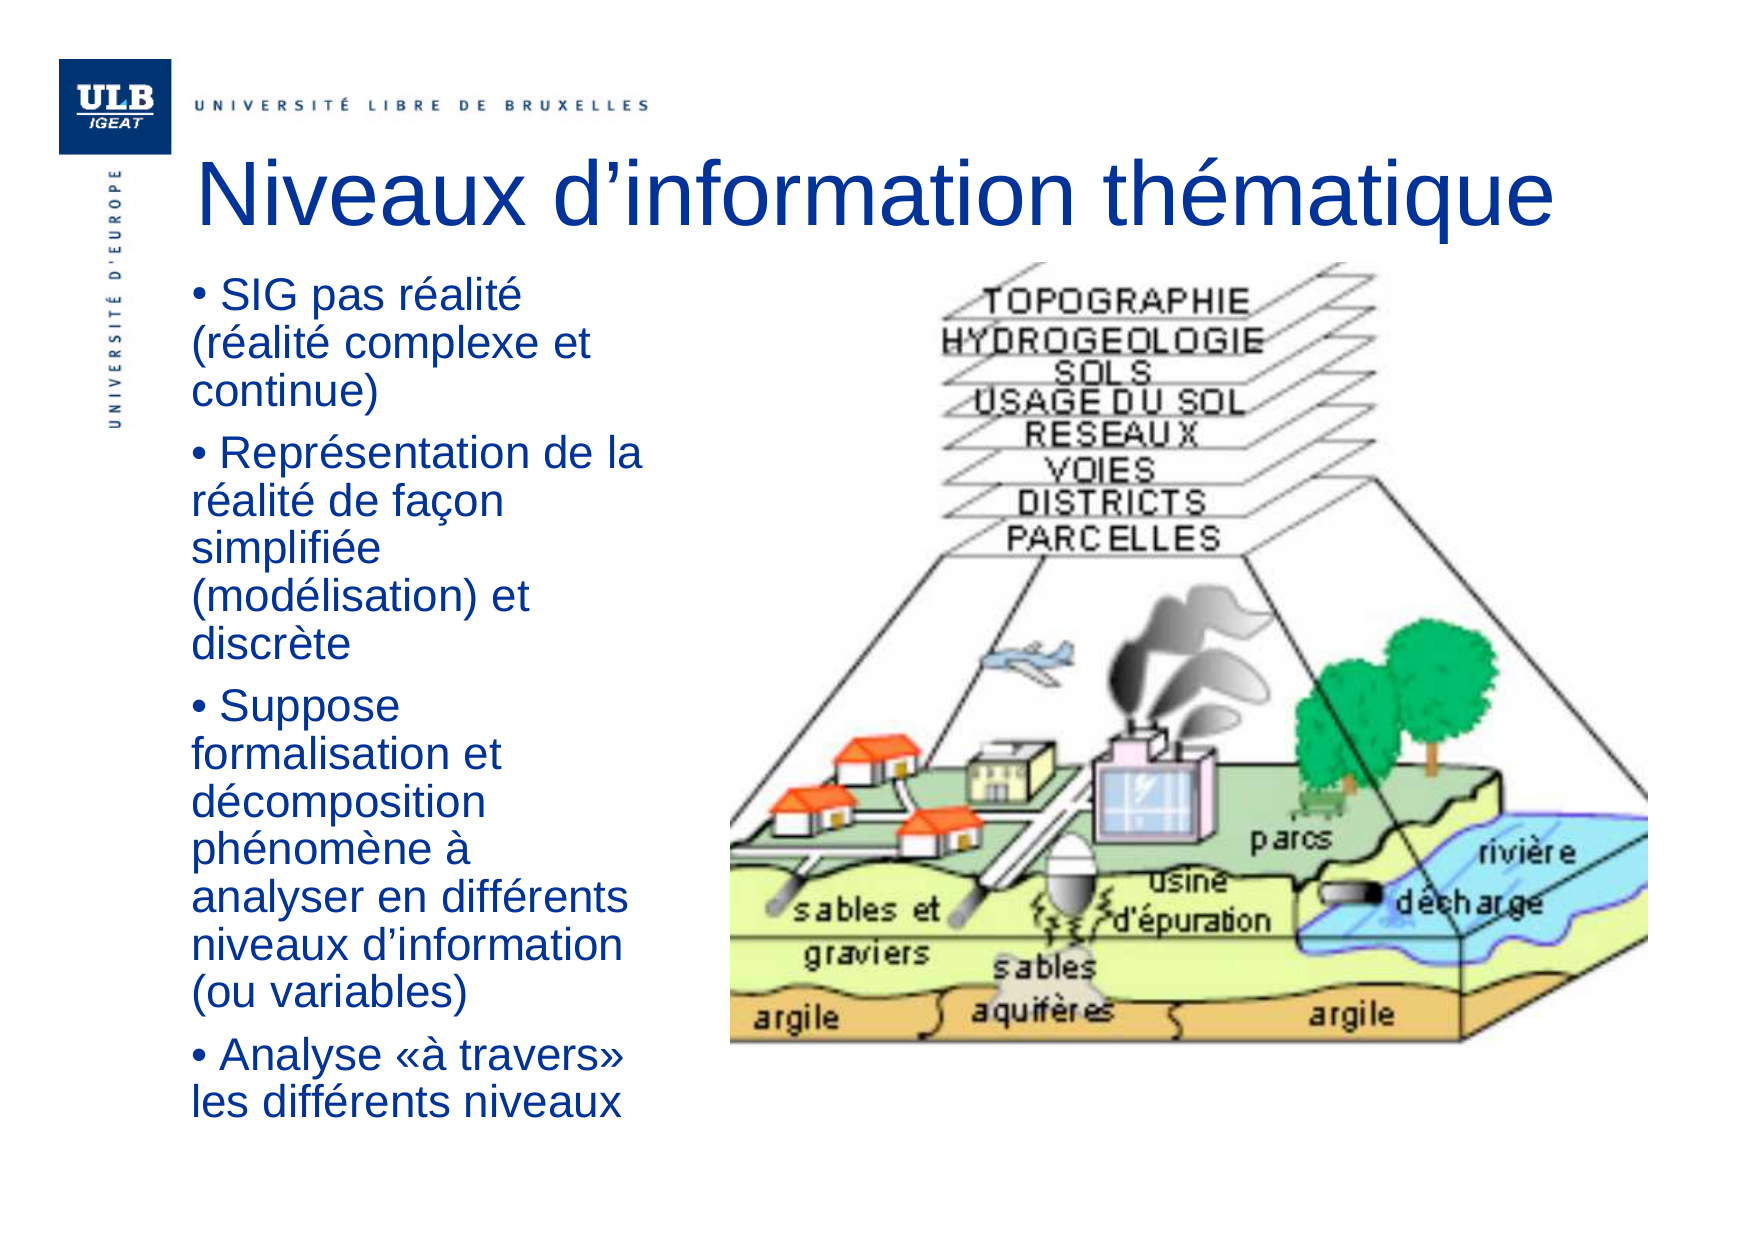

# Niveaux d’information thématique
 SIG pas réalité (réalité complexe et continue)
• Représentation de la réalité de façon simplifiée (modélisation) et discrète
• Suppose formalisation et décomposition phénomène à analyser en différents niveaux d’information (ou variables)
• Analyse «à travers» les différents niveaux